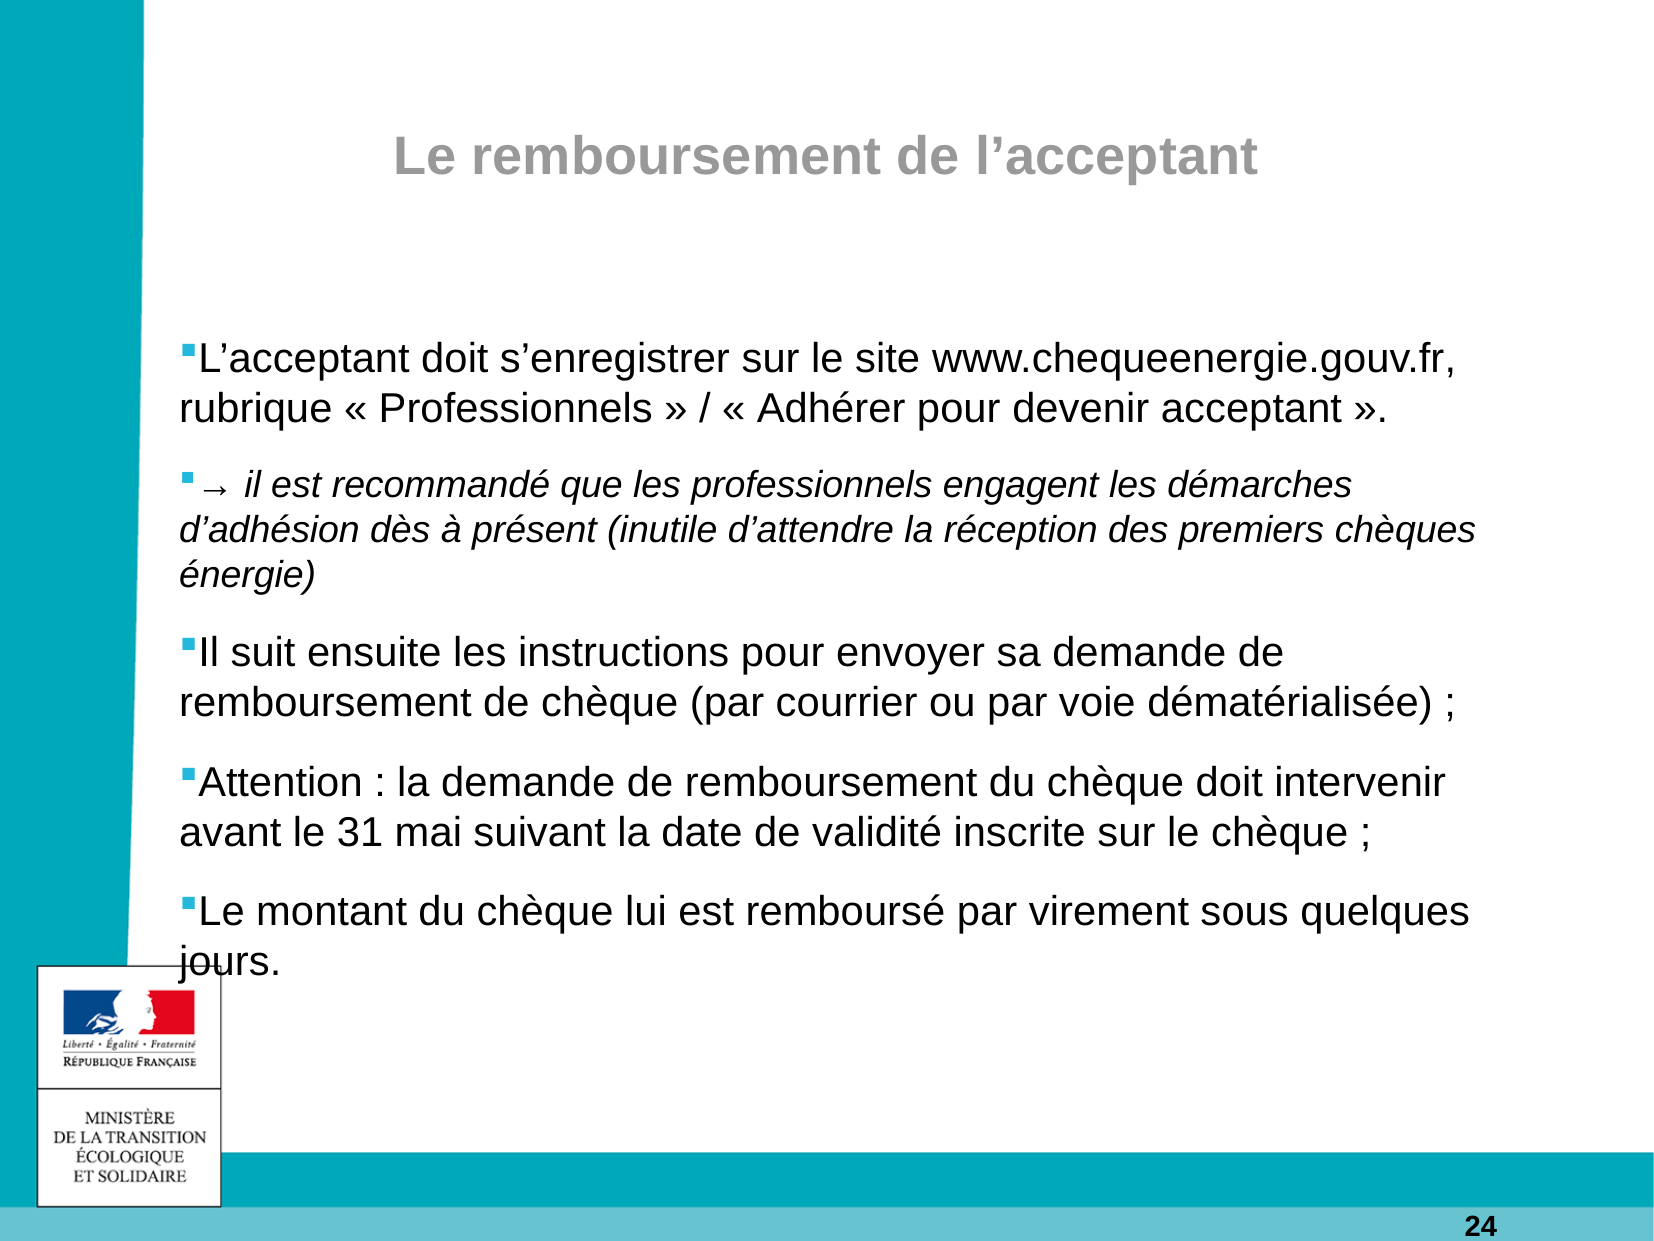

# Le remboursement de l’acceptant
L’acceptant doit s’enregistrer sur le site www.chequeenergie.gouv.fr, rubrique « Professionnels » / « Adhérer pour devenir acceptant ».
→ il est recommandé que les professionnels engagent les démarches d’adhésion dès à présent (inutile d’attendre la réception des premiers chèques énergie)
Il suit ensuite les instructions pour envoyer sa demande de remboursement de chèque (par courrier ou par voie dématérialisée) ;
Attention : la demande de remboursement du chèque doit intervenir avant le 31 mai suivant la date de validité inscrite sur le chèque ;
Le montant du chèque lui est remboursé par virement sous quelques jours.